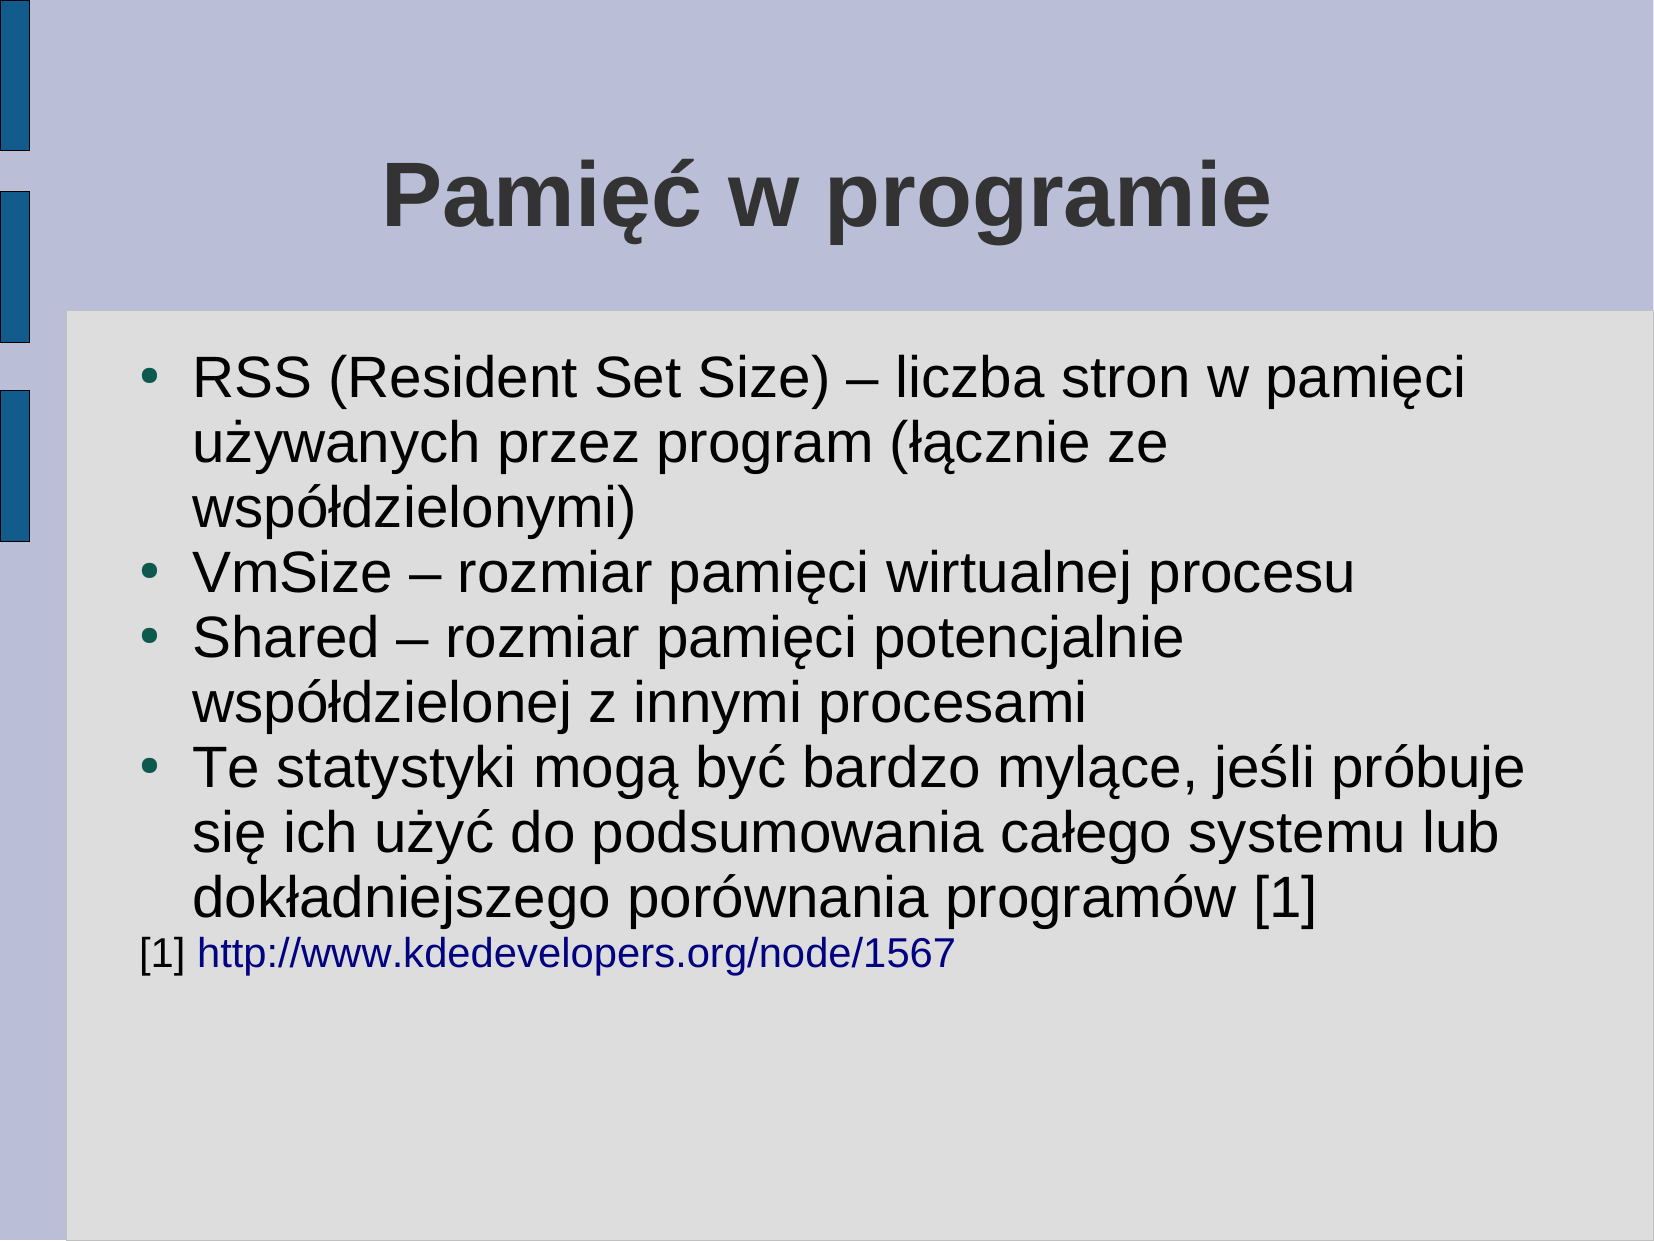

# Pamięć w programie
RSS (Resident Set Size) – liczba stron w pamięci używanych przez program (łącznie ze współdzielonymi)
VmSize – rozmiar pamięci wirtualnej procesu
Shared – rozmiar pamięci potencjalnie współdzielonej z innymi procesami
Te statystyki mogą być bardzo mylące, jeśli próbuje się ich użyć do podsumowania całego systemu lub dokładniejszego porównania programów [1]
[1] http://www.kdedevelopers.org/node/1567